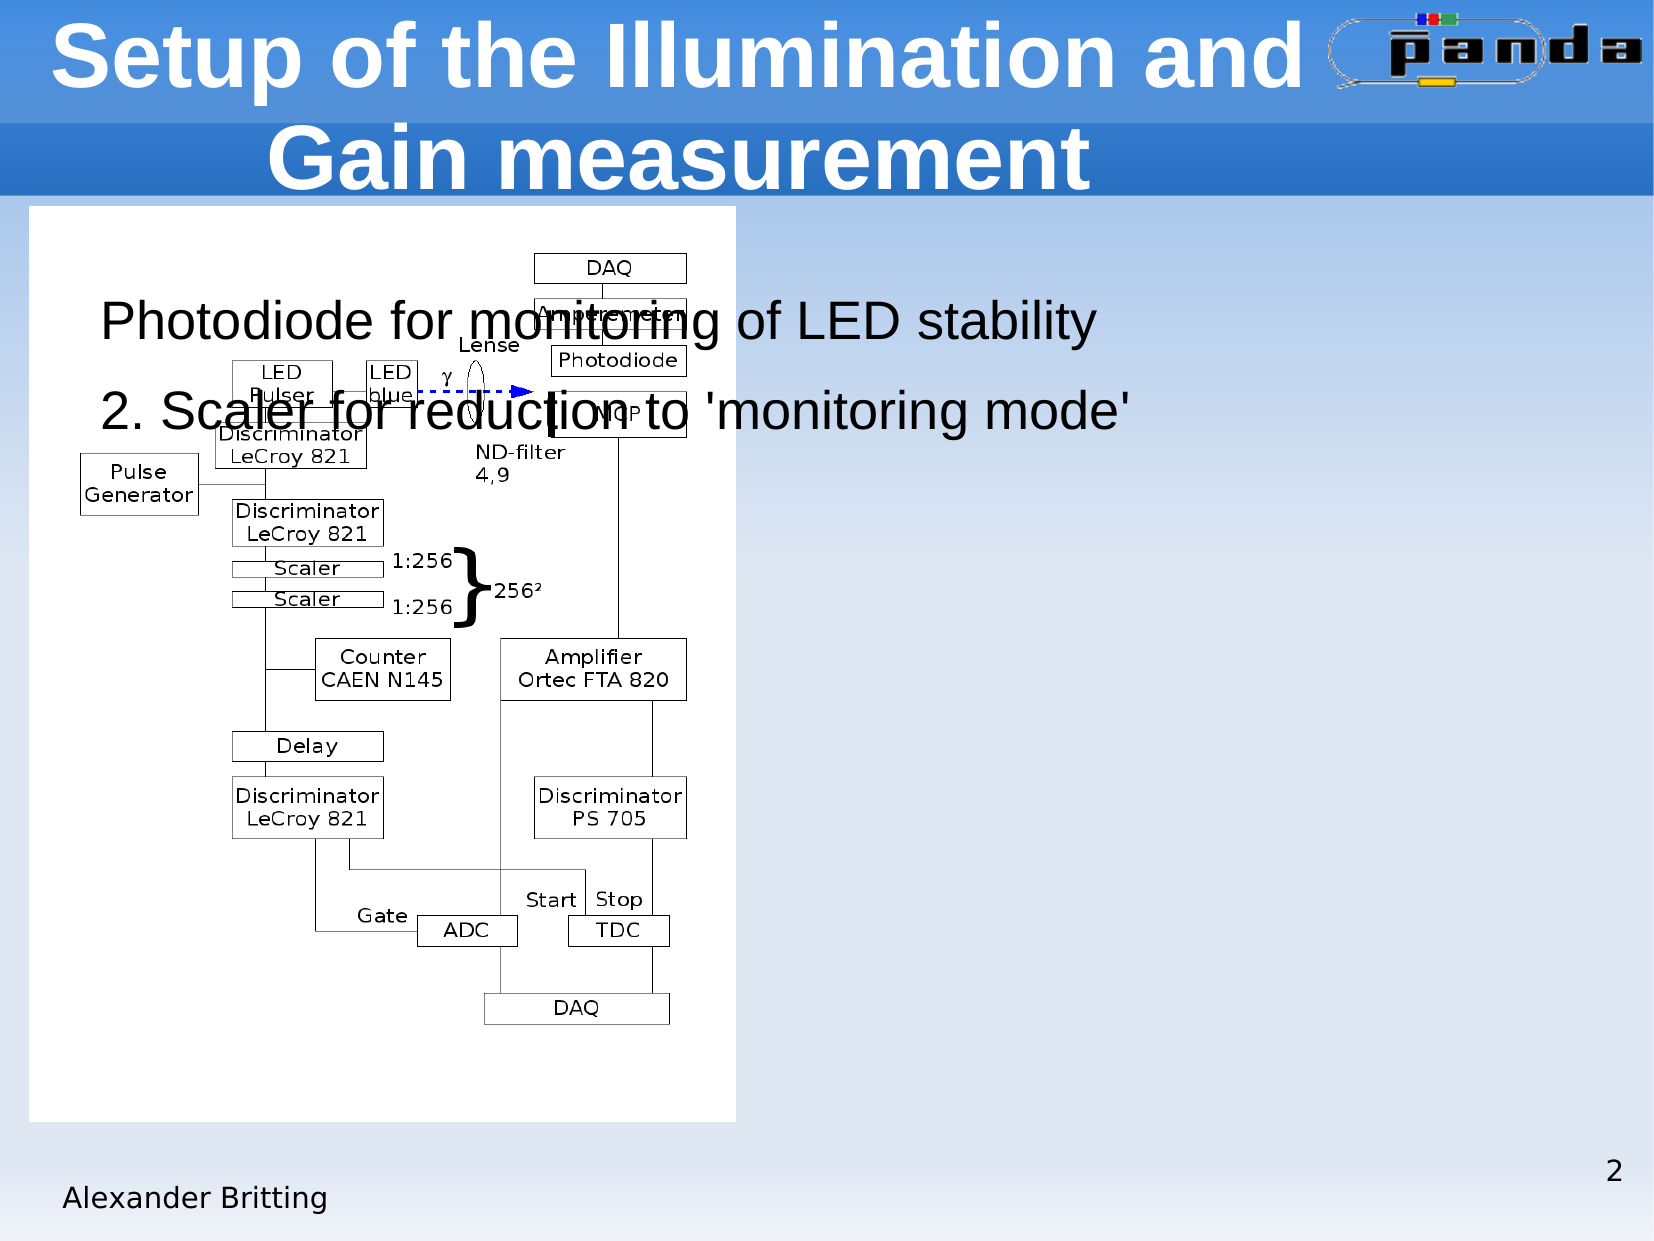

# Setup of the Illumination and Gain measurement
Photodiode for monitoring of LED stability
2. Scaler for reduction to 'monitoring mode'
2
Alexander Britting